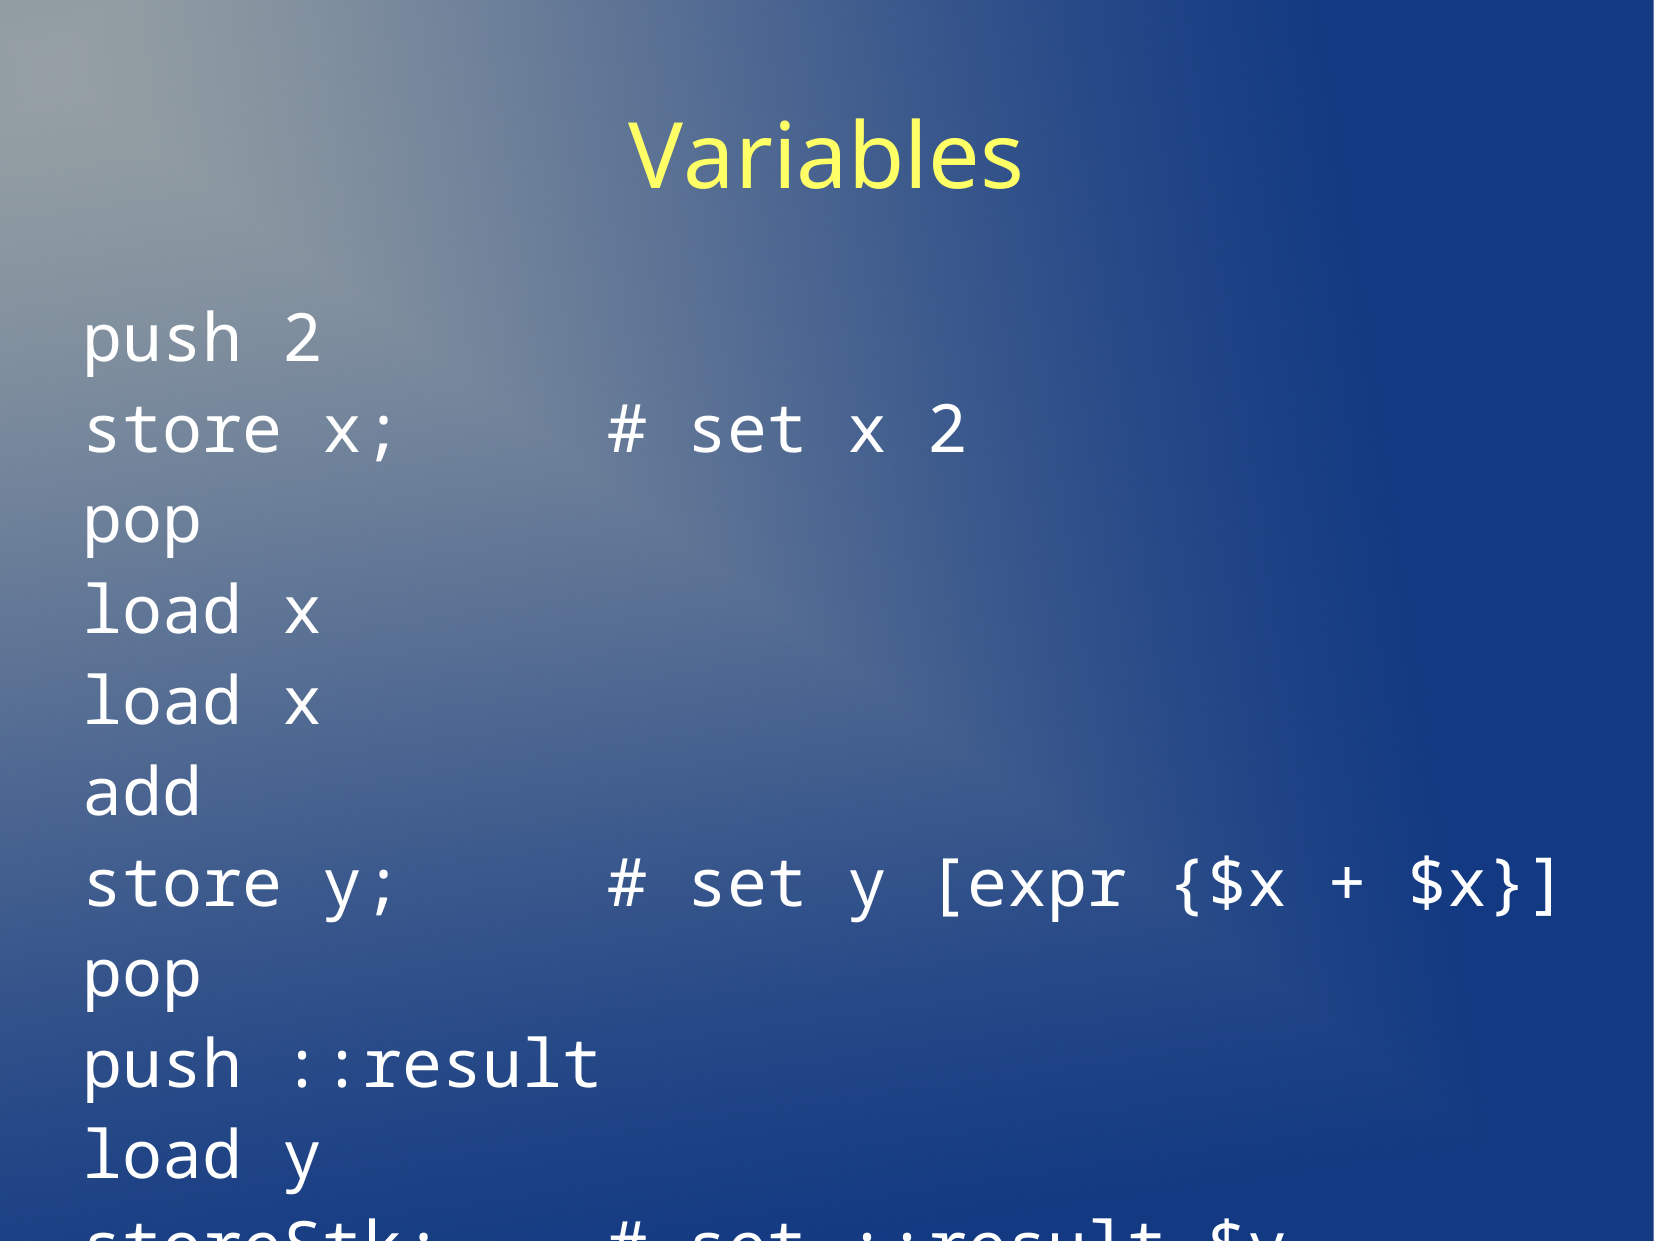

# Variables
push 2
store x;			# set x 2
pop
load x
load x
add
store y;			# set y [expr {$x + $x}]
pop
push ::result
load y
storeStk;			# set ::result $y
pop